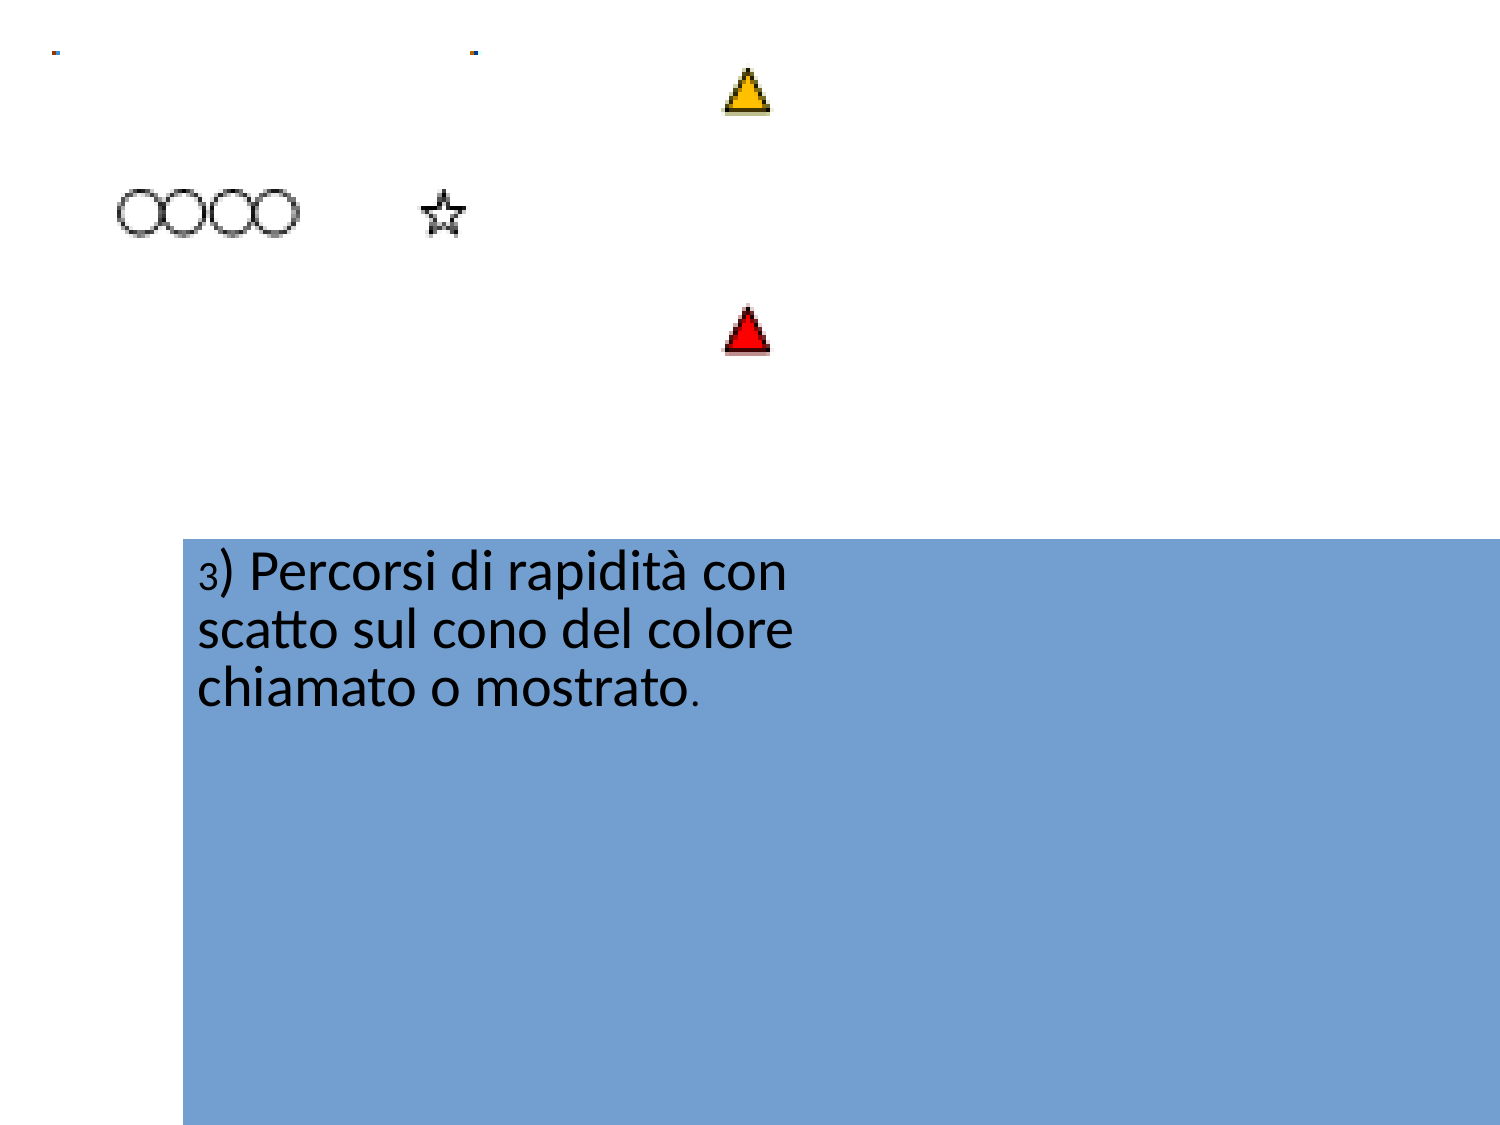

#
| 3) Percorsi di rapidità con scatto sul cono del colore chiamato o mostrato. | | |
| --- | --- | --- |
| | | |